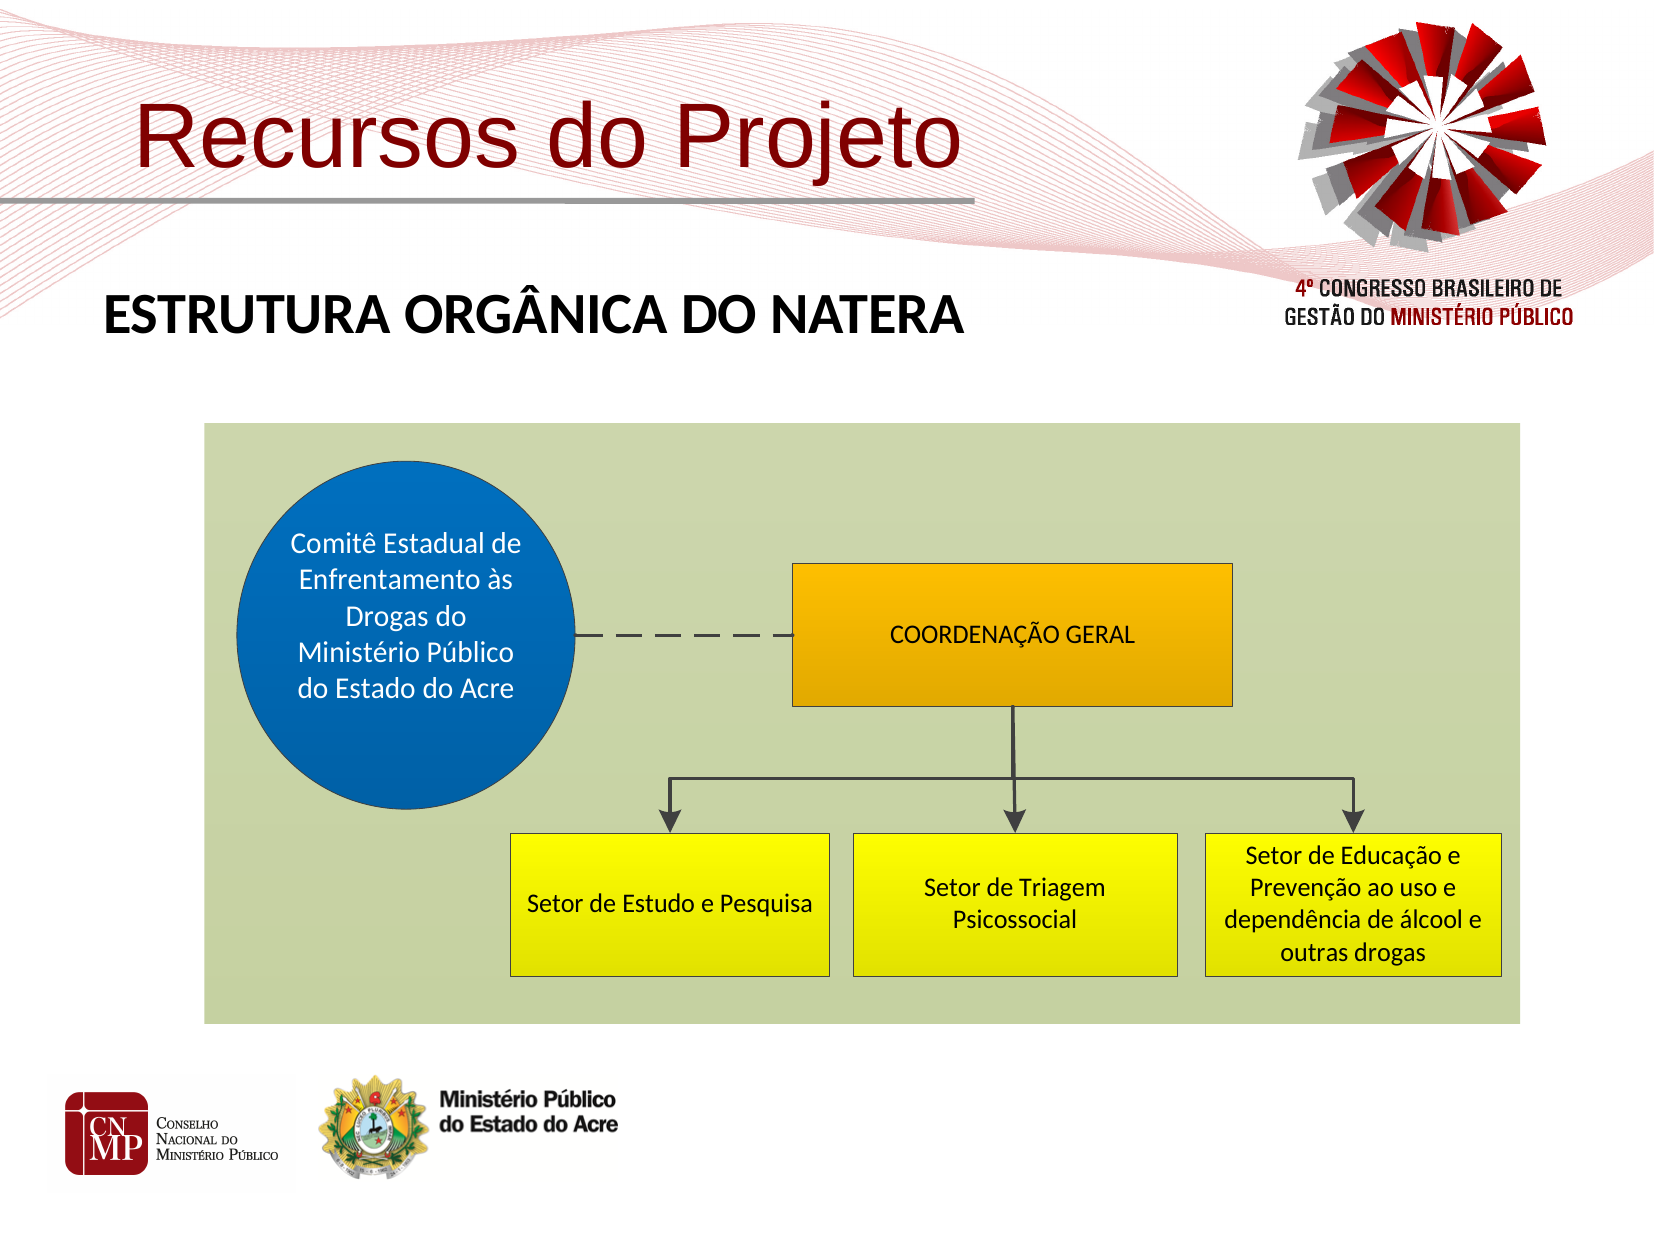

Recursos do Projeto
ESTRUTURA ORGÂNICA DO NATERA